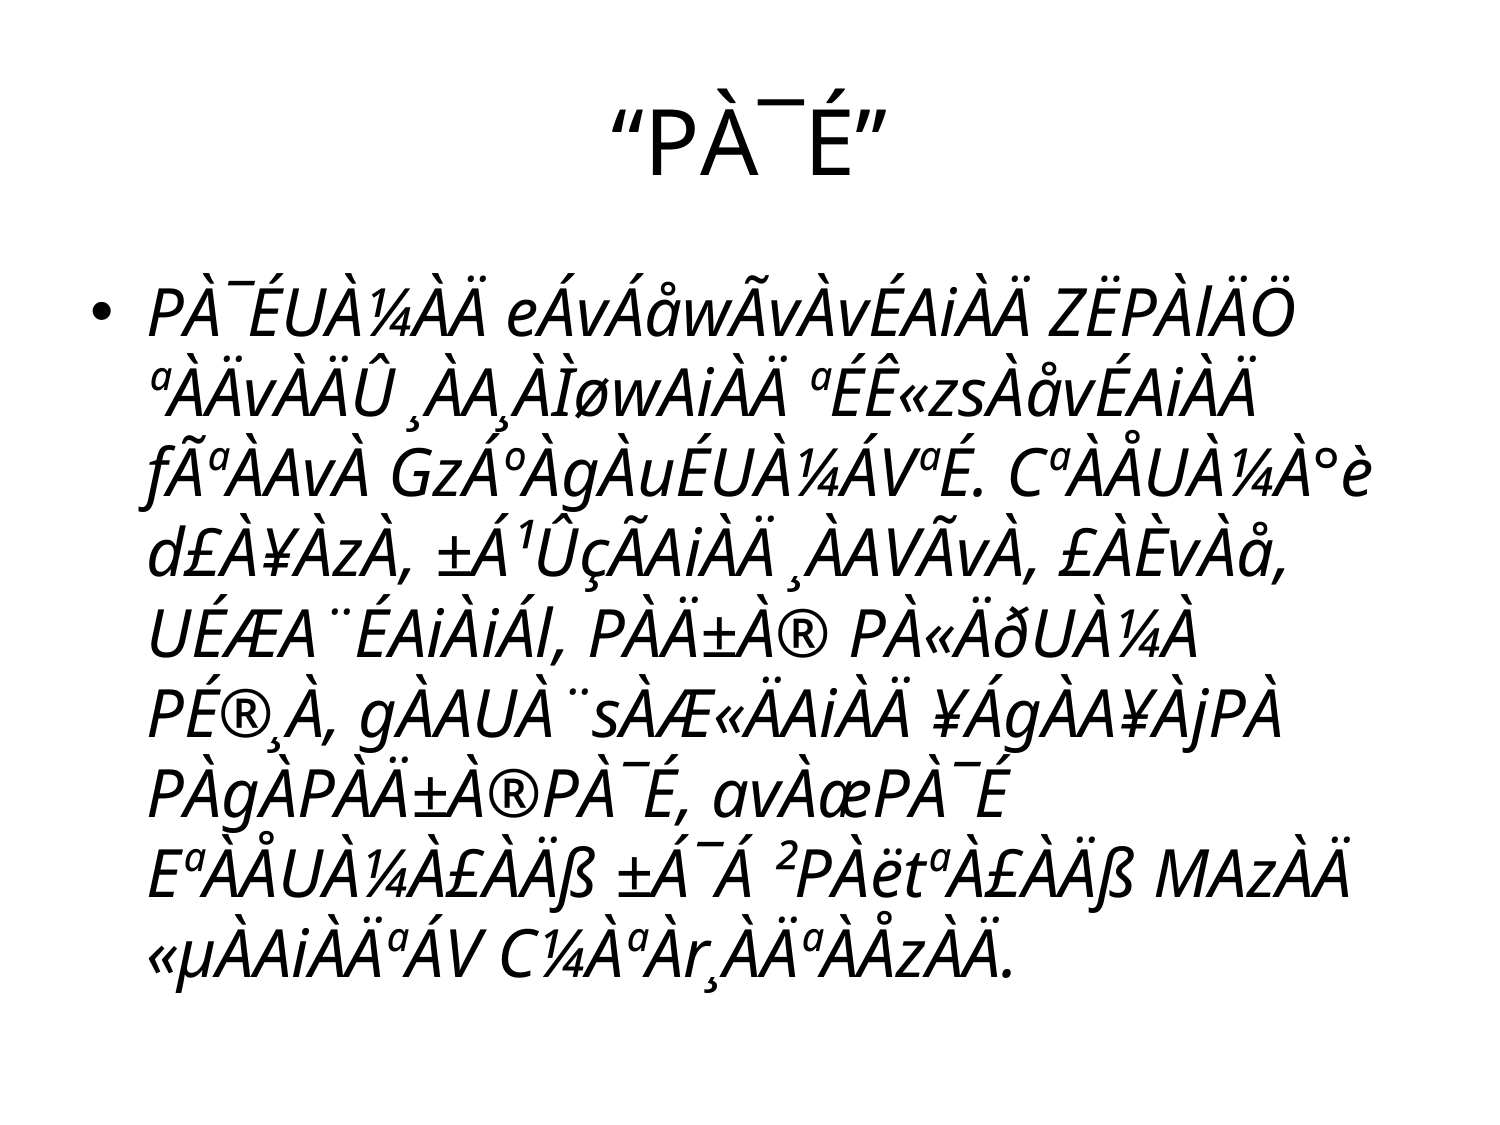

# “PÀ¯É’’
PÀ¯ÉUÀ¼ÀÄ eÁvÁåwÃvÀvÉAiÀÄ ZËPÀlÄÖ ªÀÄvÀÄÛ ¸ÀA¸ÀÌøwAiÀÄ ªÉÊ«zsÀåvÉAiÀÄ fÃªÀAvÀ GzÁºÀgÀuÉUÀ¼ÁVªÉ. CªÀÅUÀ¼À°è d£À¥ÀzÀ, ±Á¹ÛçÃAiÀÄ ¸ÀAVÃvÀ, £ÀÈvÀå, UÉÆA¨ÉAiÀiÁl, PÀÄ±À® PÀ«ÄðUÀ¼À PÉ®¸À, gÀAUÀ¨sÀÆ«ÄAiÀÄ ¥ÁgÀA¥ÀjPÀ PÀgÀPÀÄ±À®PÀ¯É, avÀæPÀ¯É EªÀÅUÀ¼À£ÀÄß ±Á¯Á ²PÀëtªÀ£ÀÄß MAzÀÄ «µÀAiÀÄªÁV C¼ÀªÀr¸ÀÄªÀÅzÀÄ.